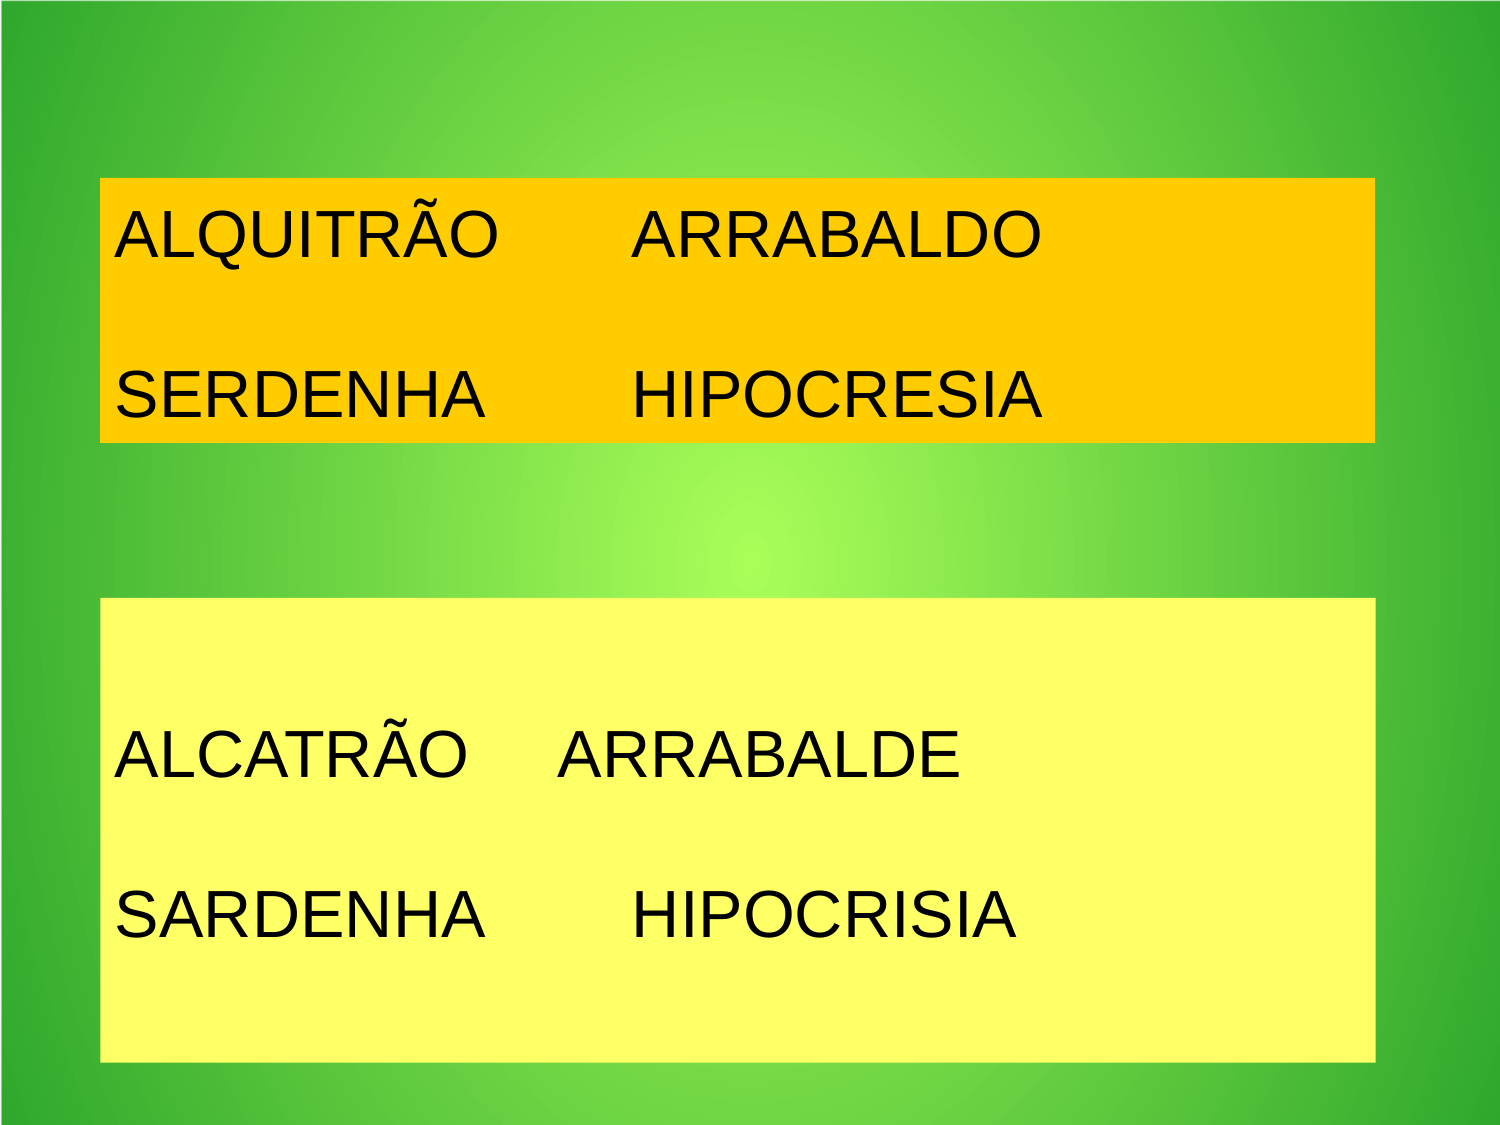

ALQUITRÃO		ARRABALDO
SERDENHA		HIPOCRESIA
ALCATRÃO		ARRABALDE
SARDENHA		HIPOCRISIA